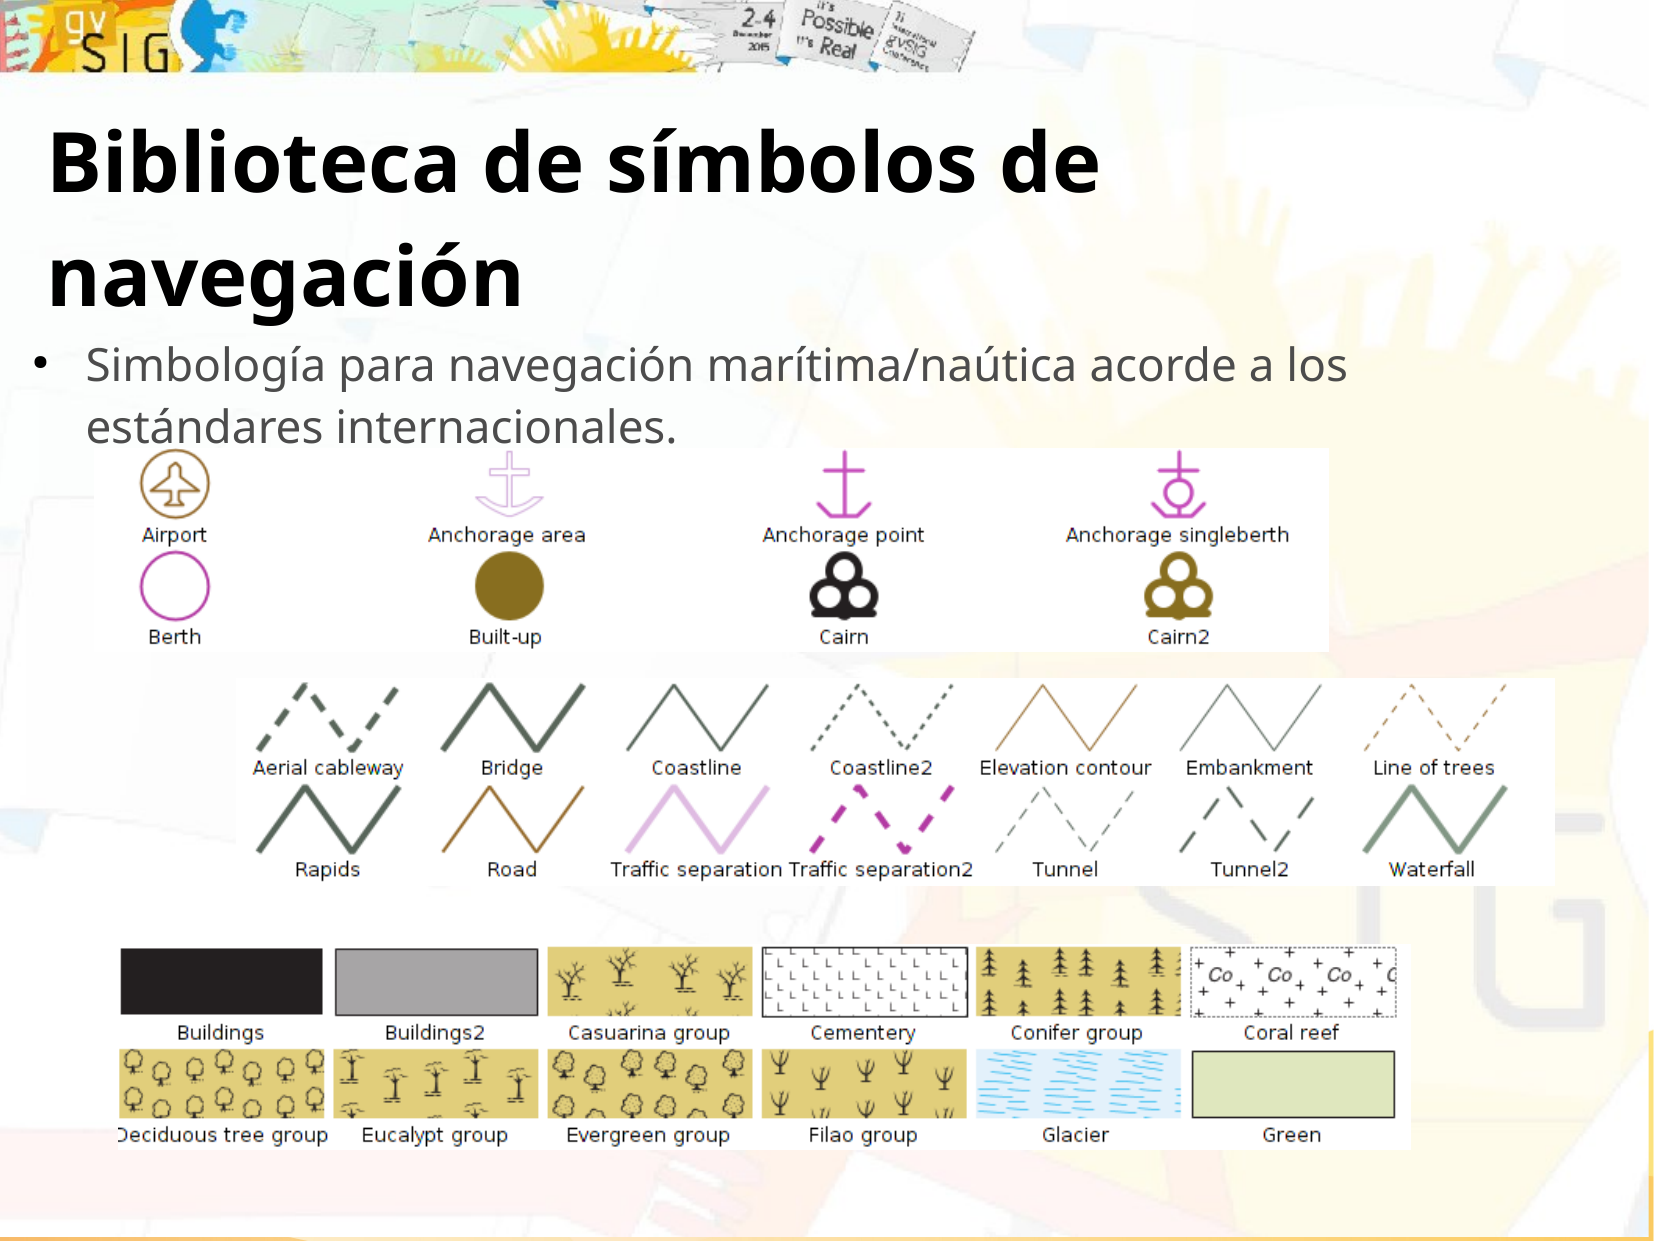

# Biblioteca de símbolos de navegación
Simbología para navegación marítima/naútica acorde a los estándares internacionales.